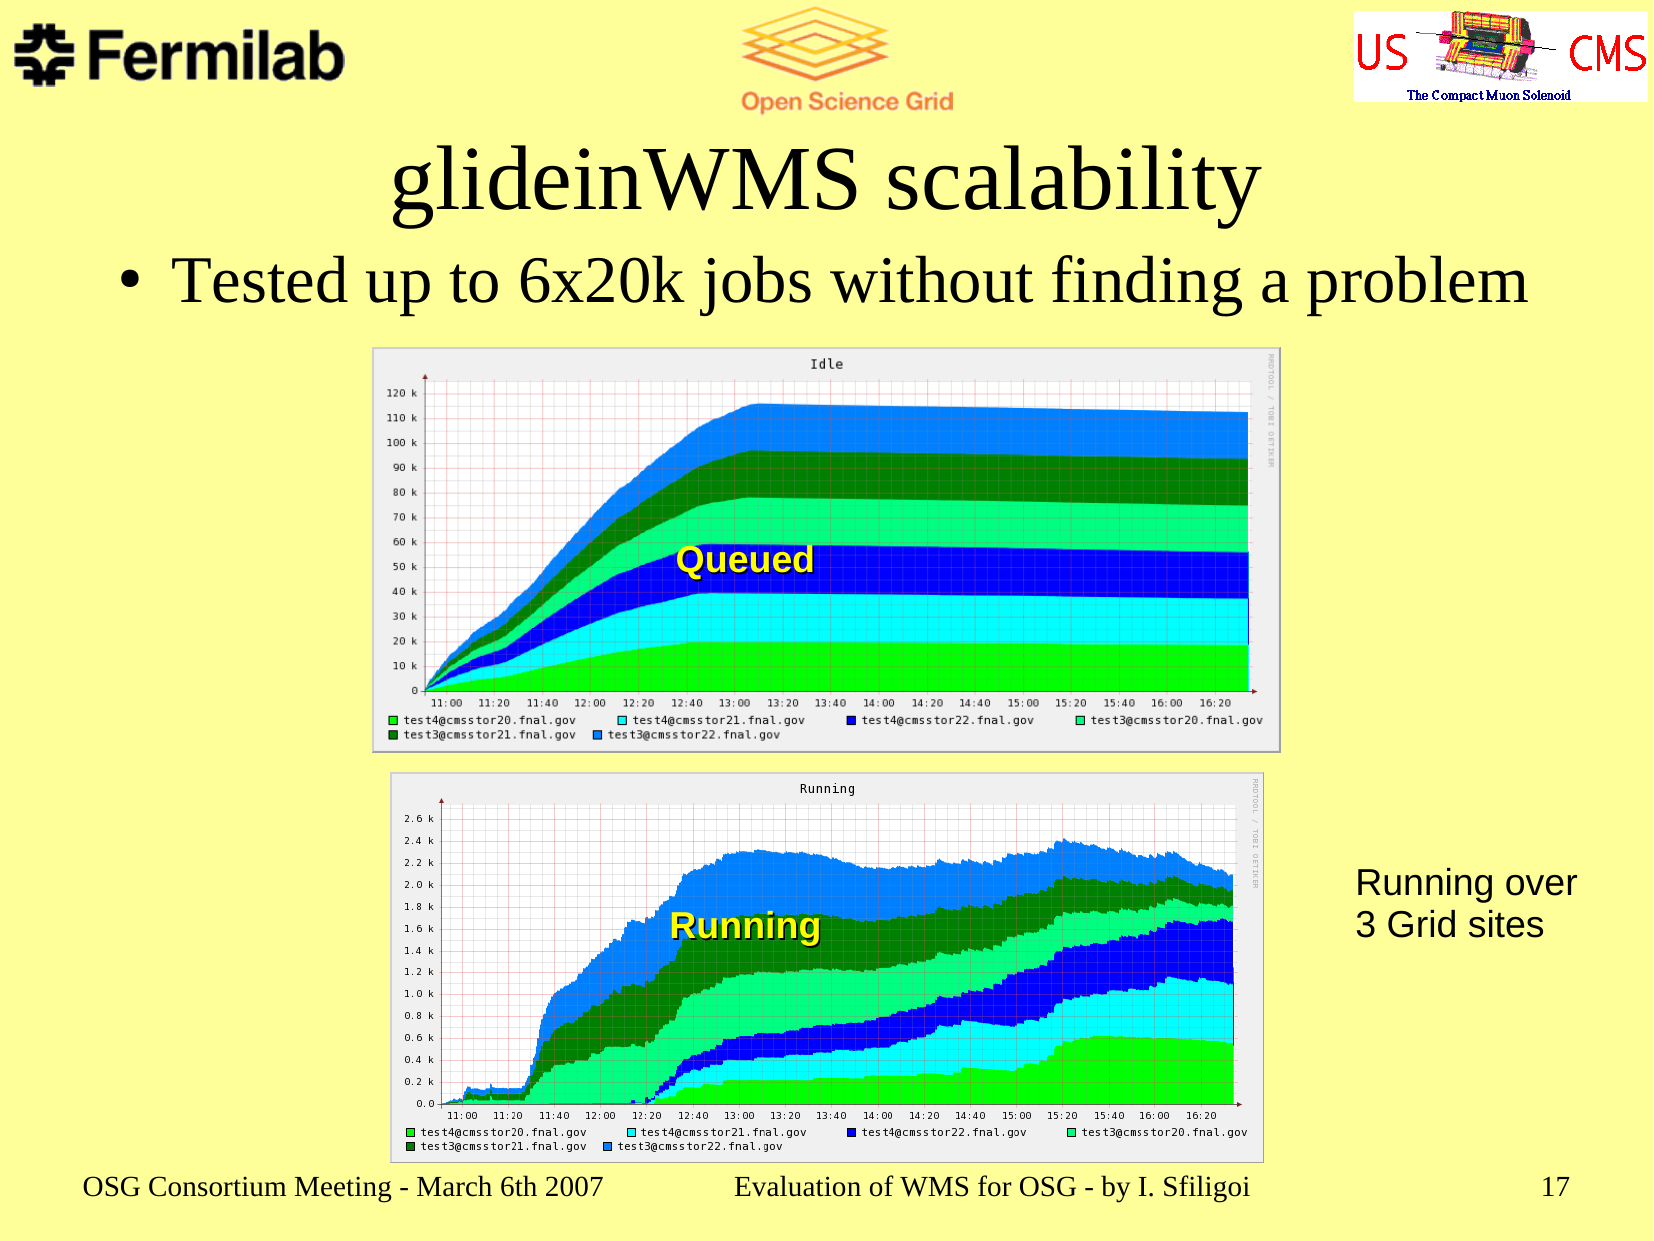

# glideinWMS scalability
Tested up to 6x20k jobs without finding a problem
Queued
Running over
3 Grid sites
Running
OSG Consortium Meeting - March 6th 2007
Evaluation of WMS for OSG - by I. Sfiligoi
17